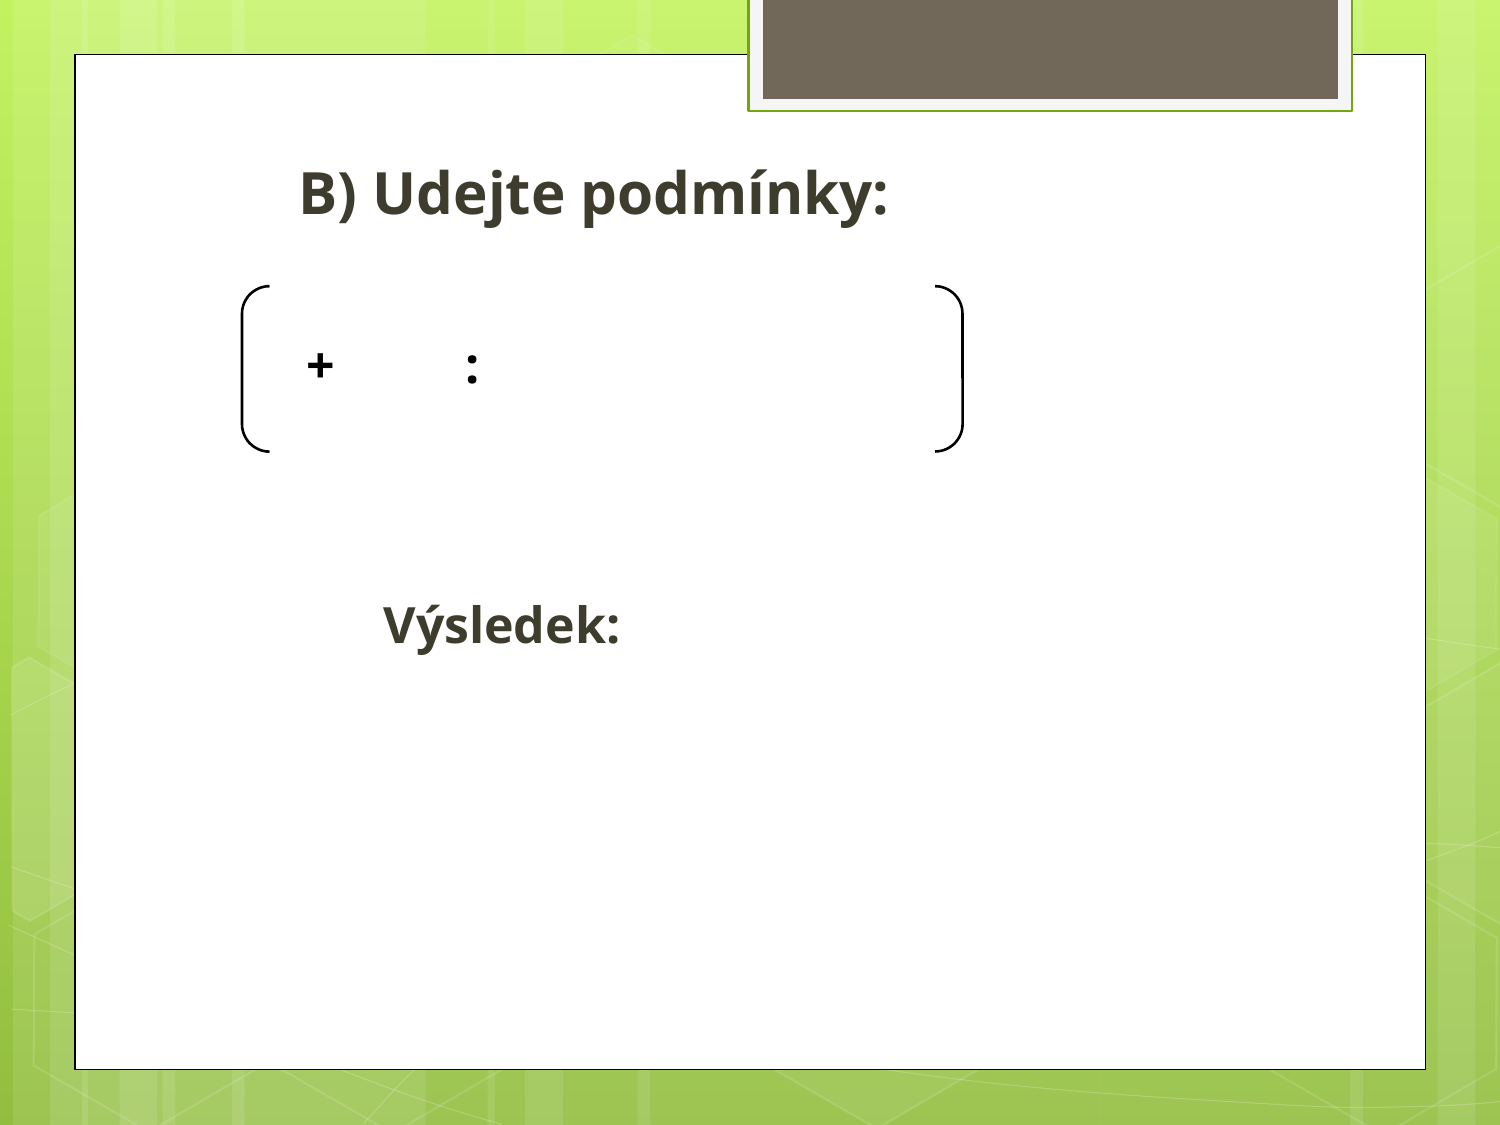

# B) Udejte podmínky:
 + :
Výsledek: